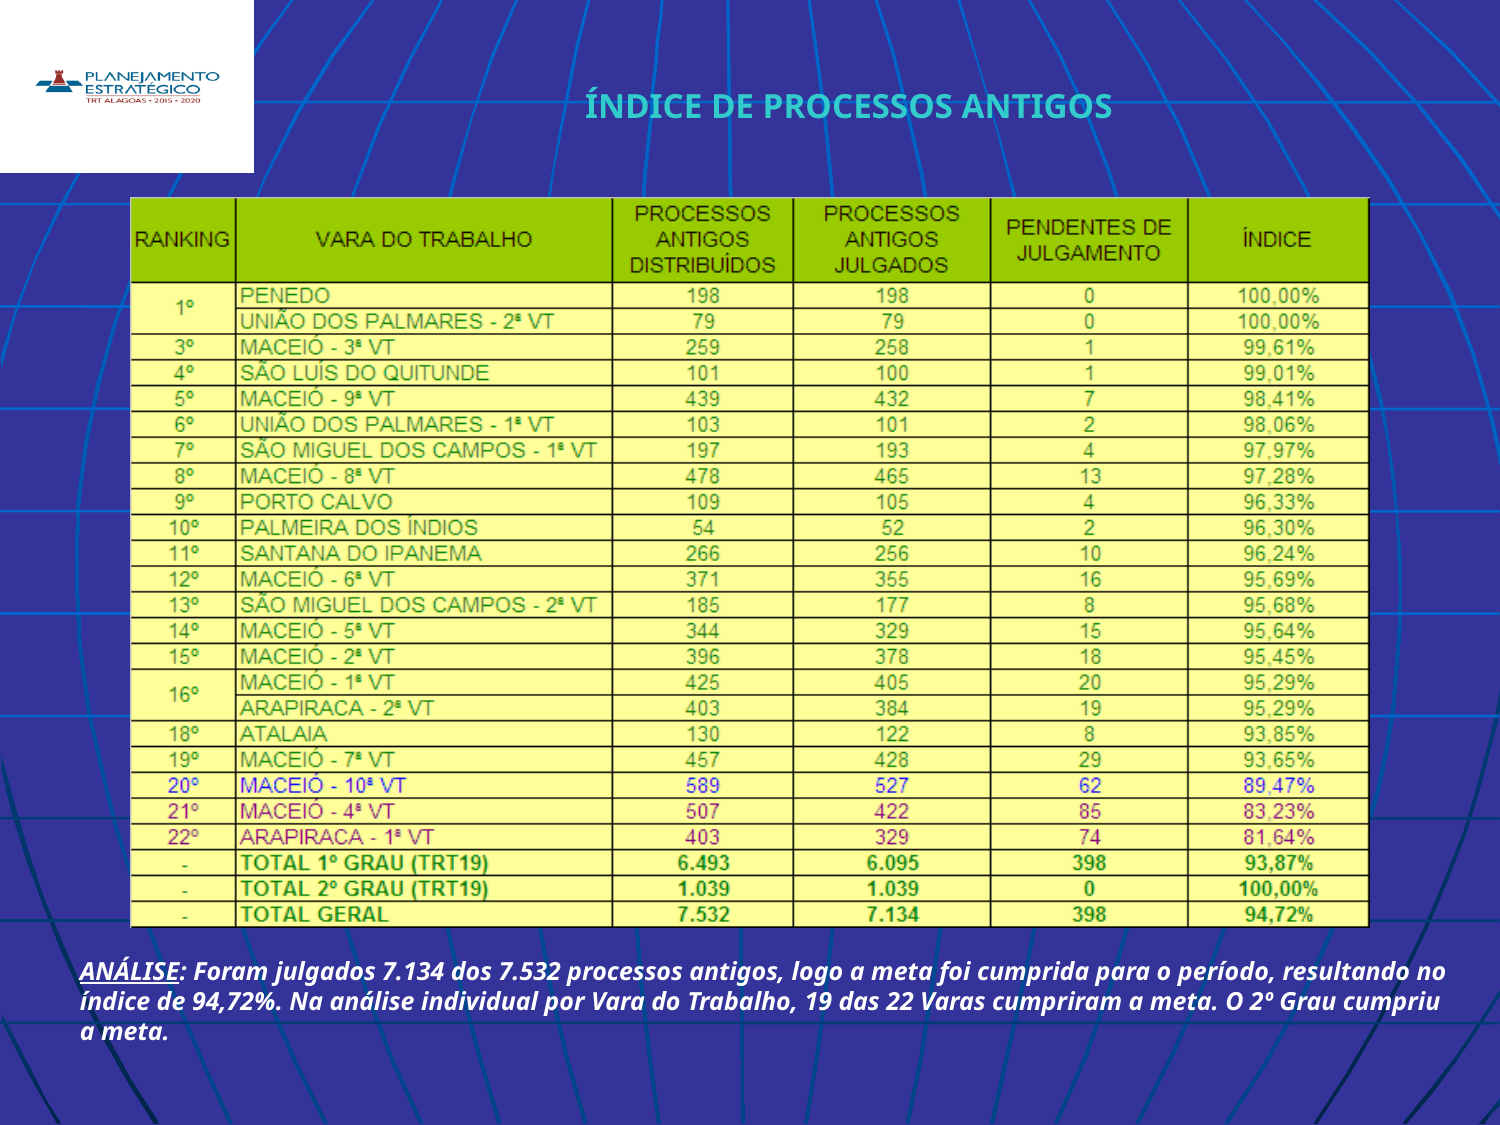

ÍNDICE DE PROCESSOS ANTIGOS
ANÁLISE: Foram julgados 7.134 dos 7.532 processos antigos, logo a meta foi cumprida para o período, resultando no índice de 94,72%. Na análise individual por Vara do Trabalho, 19 das 22 Varas cumpriram a meta. O 2º Grau cumpriu a meta.